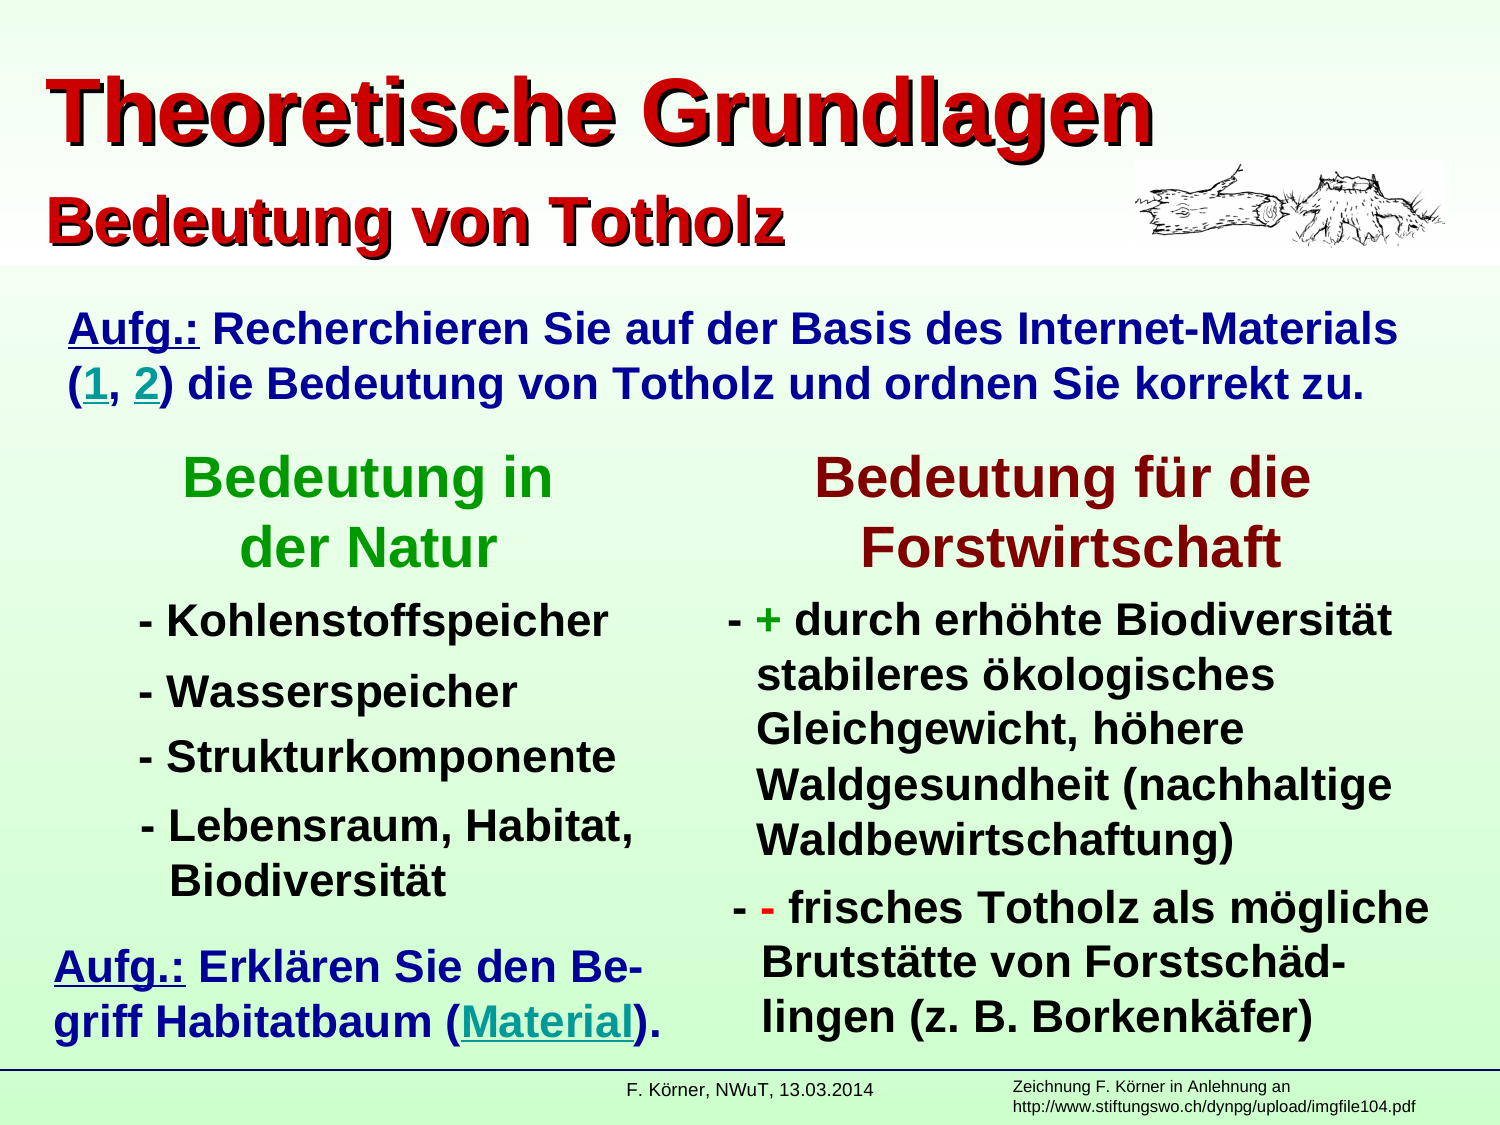

| Theoretische Grundlagen Bedeutung von Totholz |
| --- |
Aufg.: Recherchieren Sie auf der Basis des Internet-Materials
(1, 2) die Bedeutung von Totholz und ordnen Sie korrekt zu.
Bedeutung in der Natur
Bedeutung für die
Forstwirtschaft
- + durch erhöhte Biodiversität stabileres ökologisches Gleichgewicht, höhere Waldgesundheit (nachhaltige Waldbewirtschaftung)
- Kohlenstoffspeicher
- Wasserspeicher
- Strukturkomponente
- Lebensraum, Habitat, Biodiversität
- - frisches Totholz als mögliche Brutstätte von Forstschäd-lingen (z. B. Borkenkäfer)
Aufg.: Erklären Sie den Be-griff Habitatbaum (Material).
Zeichnung F. Körner in Anlehnung an http://www.stiftungswo.ch/dynpg/upload/imgfile104.pdf